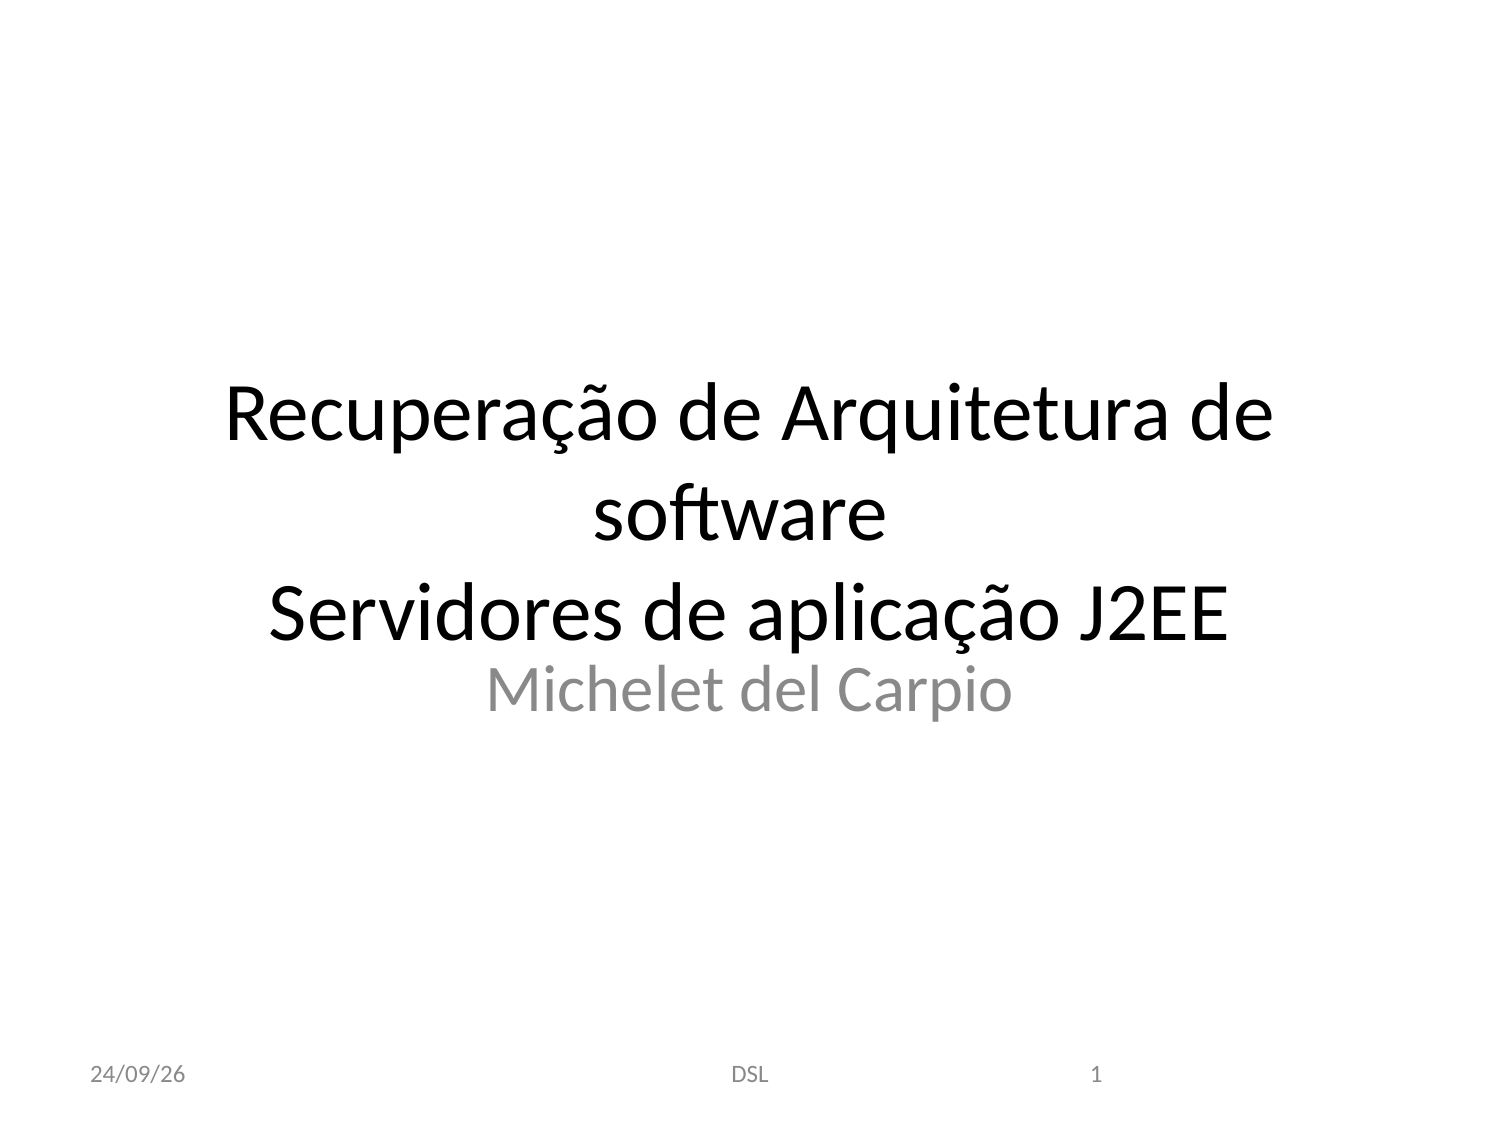

# Recuperação de Arquitetura de software Servidores de aplicação J2EE
Michelet del Carpio
DSL